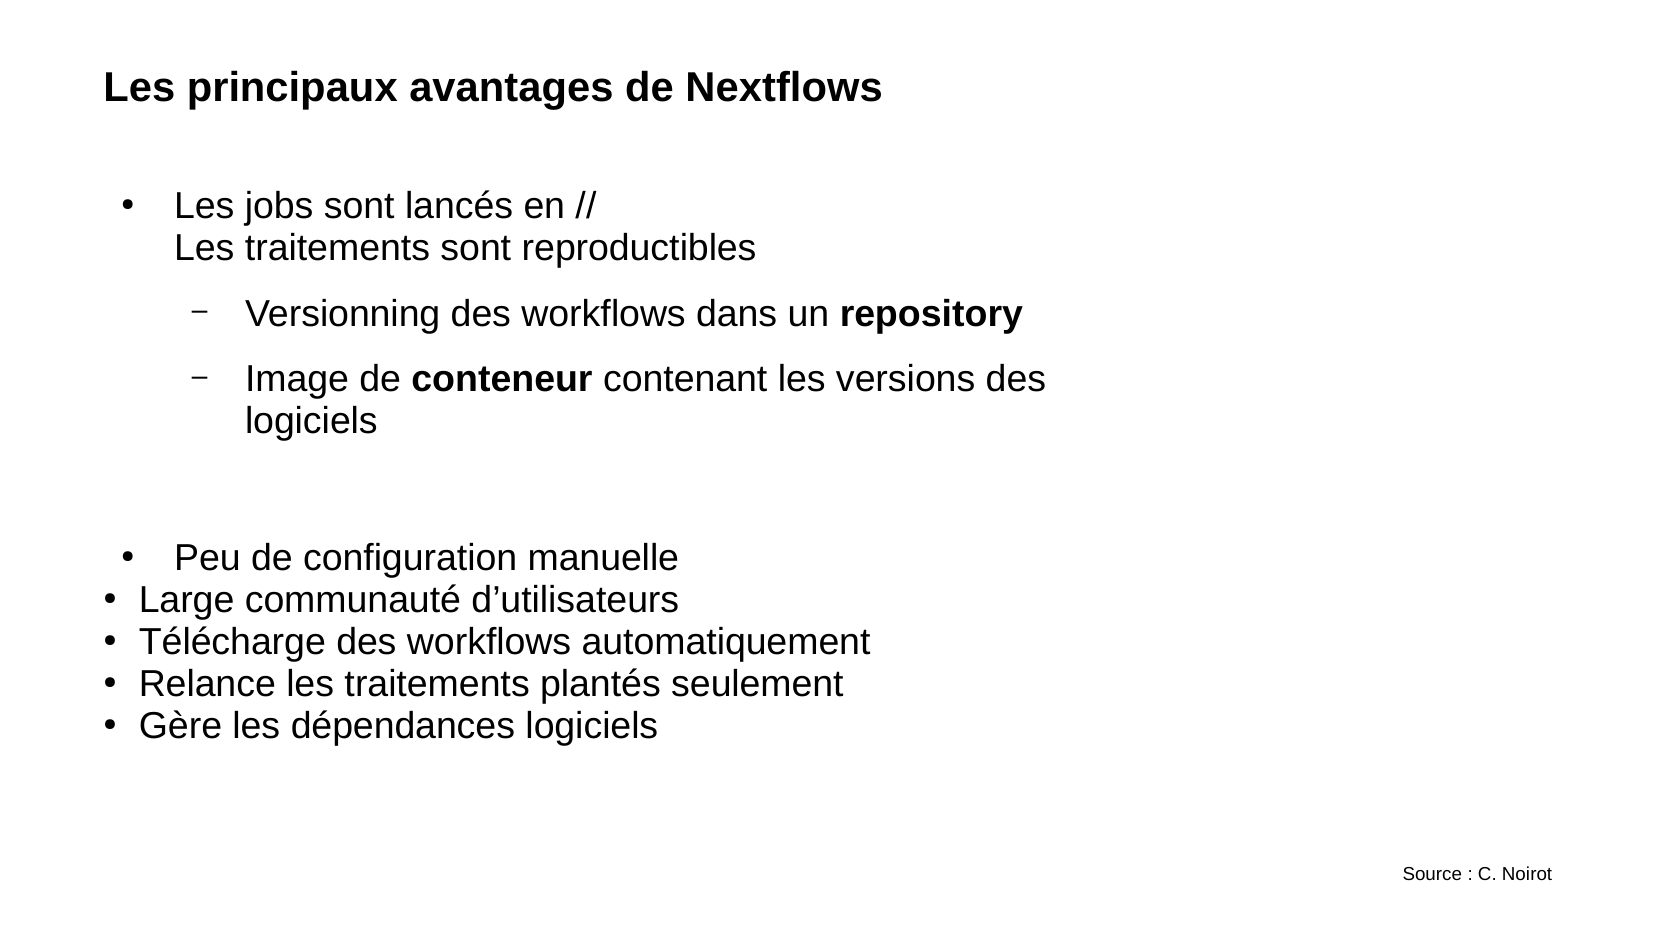

Les principaux avantages de Nextflows
Les jobs sont lancés en //
Les traitements sont reproductibles
Versionning des workflows dans un repository
Image de conteneur contenant les versions des logiciels
Peu de configuration manuelle
Large communauté d’utilisateurs
Télécharge des workflows automatiquement
Relance les traitements plantés seulement
Gère les dépendances logiciels
Source : C. Noirot